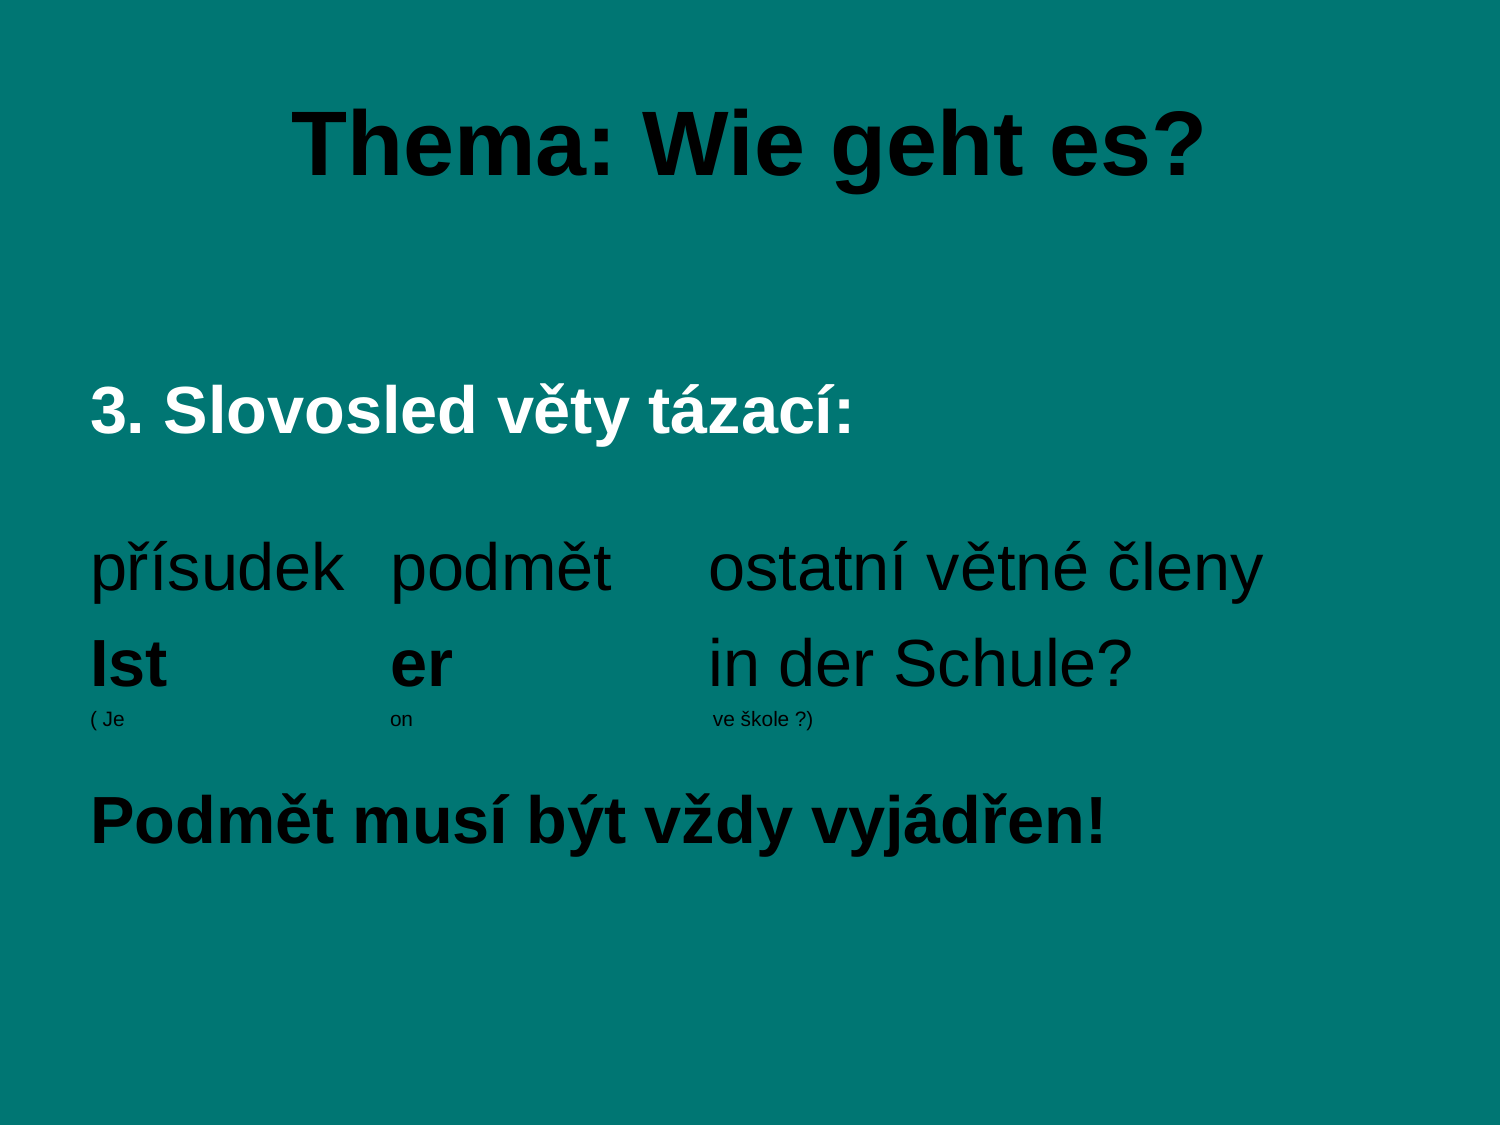

# Thema: Wie geht es?
3. Slovosled věty tázací:
přísudek	podmět	 ostatní větné členy
Ist 	 	er	 	 in der Schule?
( Je 			on		 ve škole ?)
Podmět musí být vždy vyjádřen!